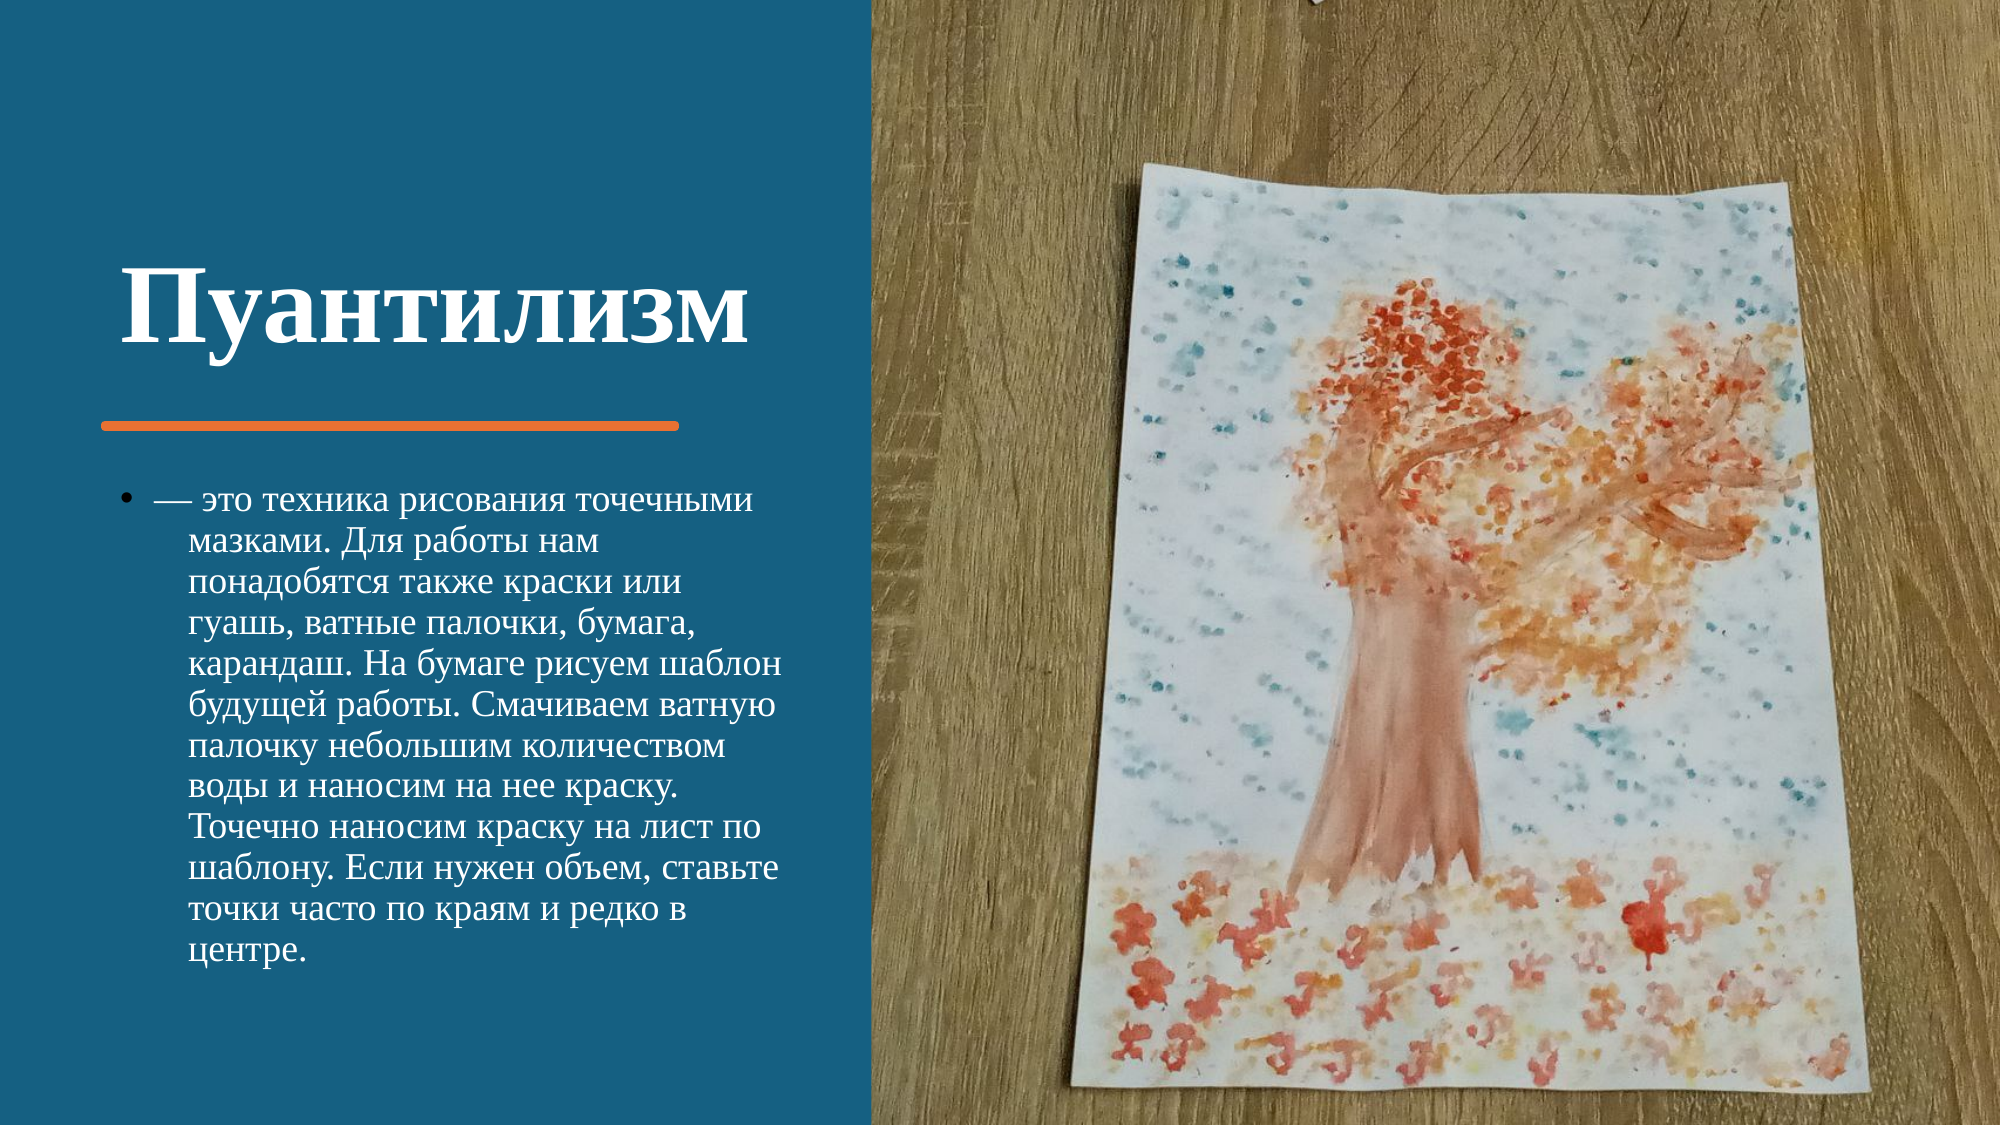

# Пуантилизм
— это техника рисования точечными мазками. Для работы нам понадобятся также краски или гуашь, ватные палочки, бумага, карандаш. На бумаге рисуем шаблон будущей работы. Смачиваем ватную палочку небольшим количеством воды и наносим на нее краску. Точечно наносим краску на лист по шаблону. Если нужен объем, ставьте точки часто по краям и редко в центре.